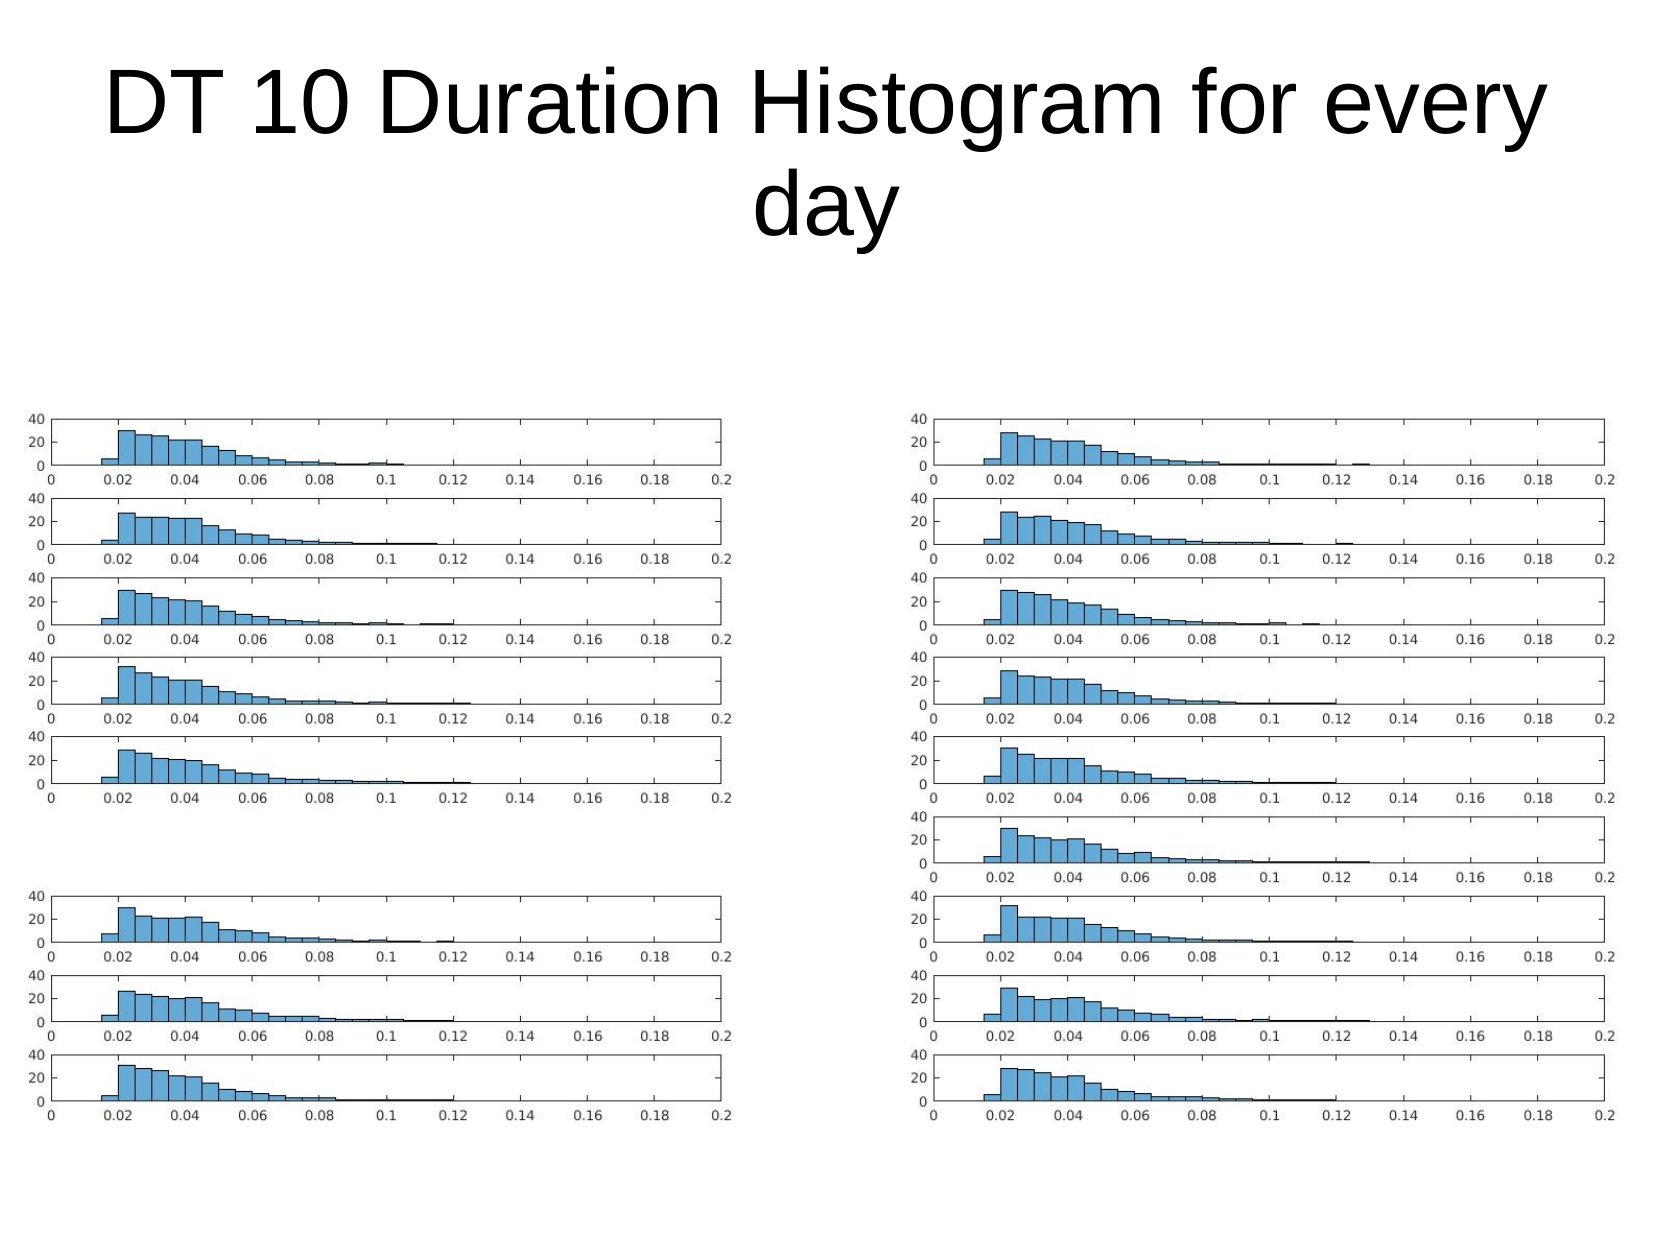

# DT 10 Duration Histogram for every day